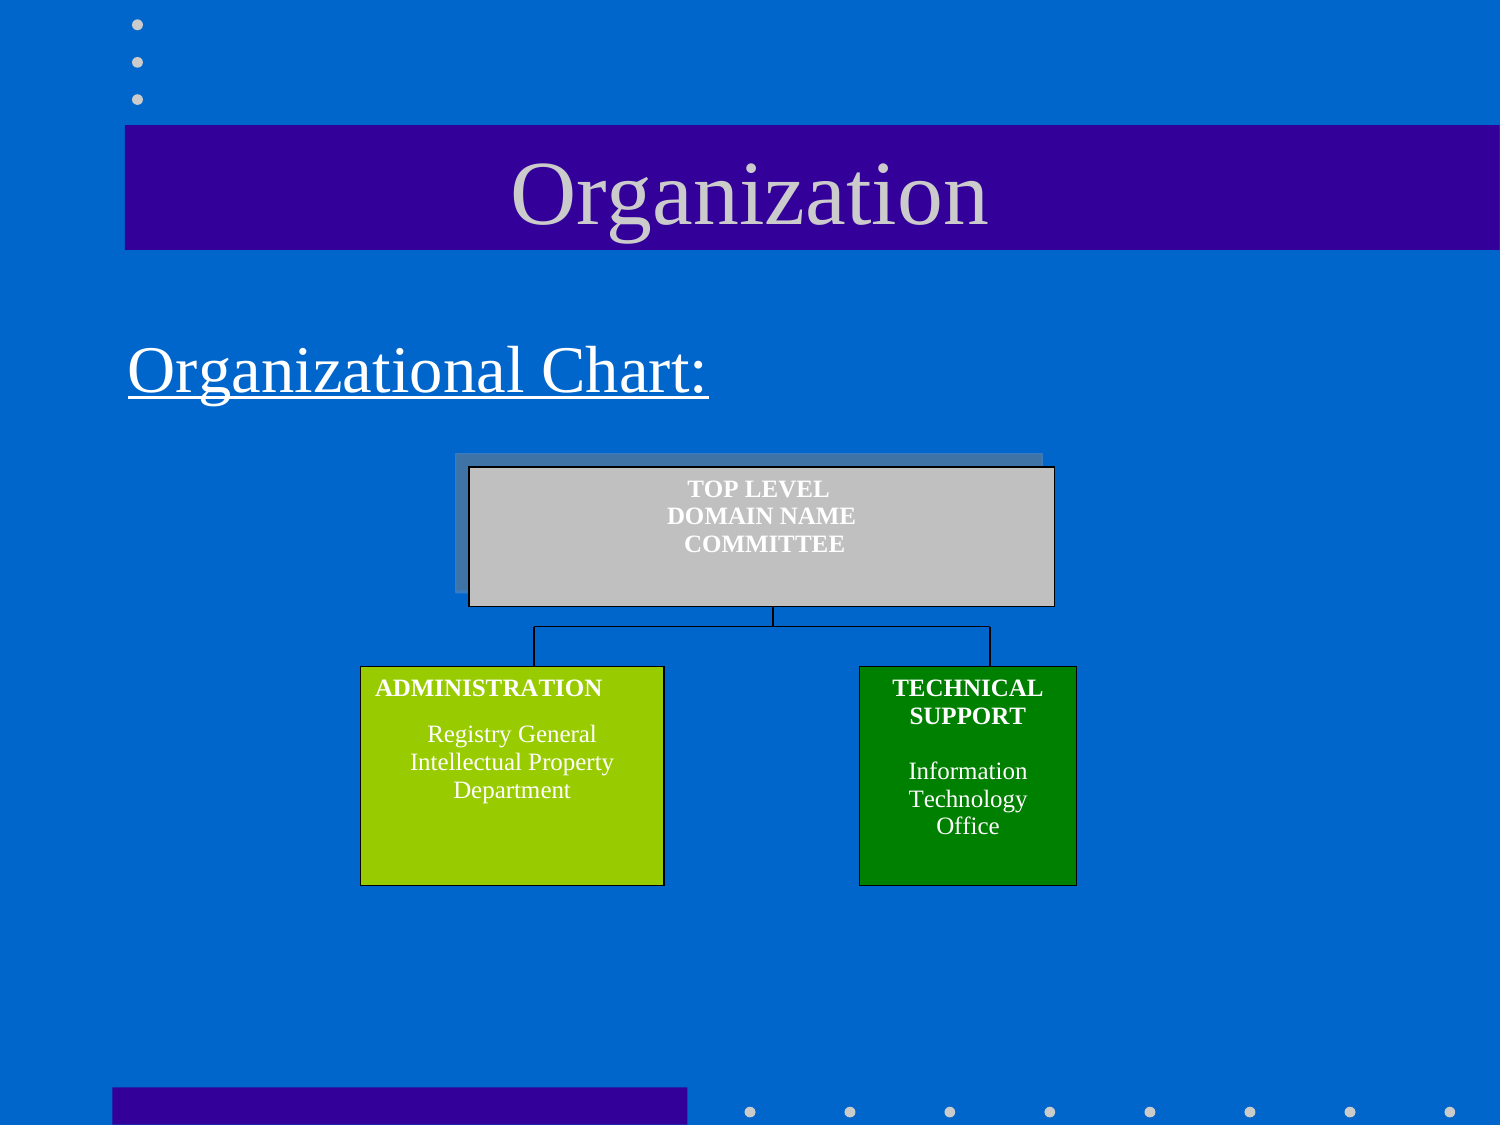

# Organization
Organizational Chart:
TOP LEVEL
DOMAIN NAME
 COMMITTEE
ADMINISTRATION
Registry General Intellectual Property Department
TECHNICAL SUPPORT
Information Technology Office